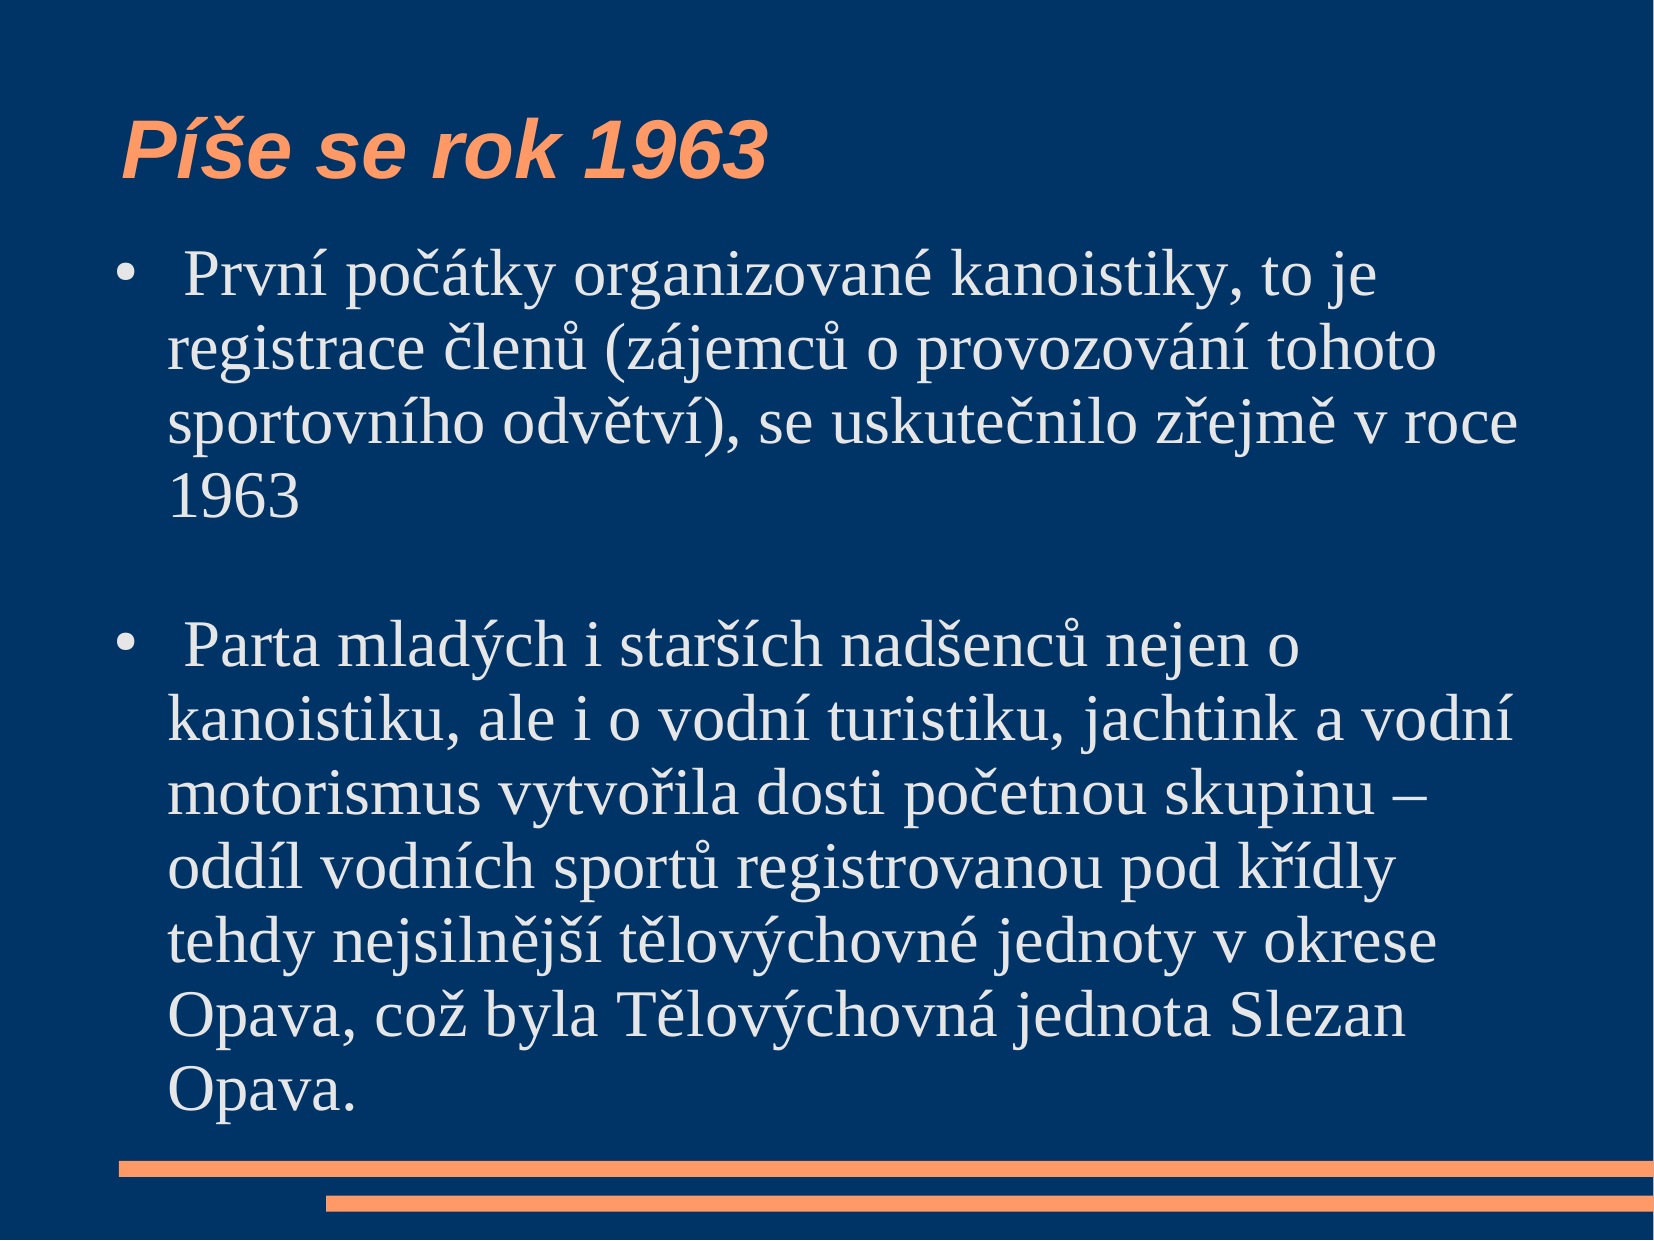

# Píše se rok 1963
 První počátky organizované kanoistiky, to je registrace členů (zájemců o provozování tohoto sportovního odvětví), se uskutečnilo zřejmě v roce 1963
 Parta mladých i starších nadšenců nejen o kanoistiku, ale i o vodní turistiku, jachtink a vodní motorismus vytvořila dosti početnou skupinu – oddíl vodních sportů registrovanou pod křídly tehdy nejsilnější tělovýchovné jednoty v okrese Opava, což byla Tělovýchovná jednota Slezan Opava.